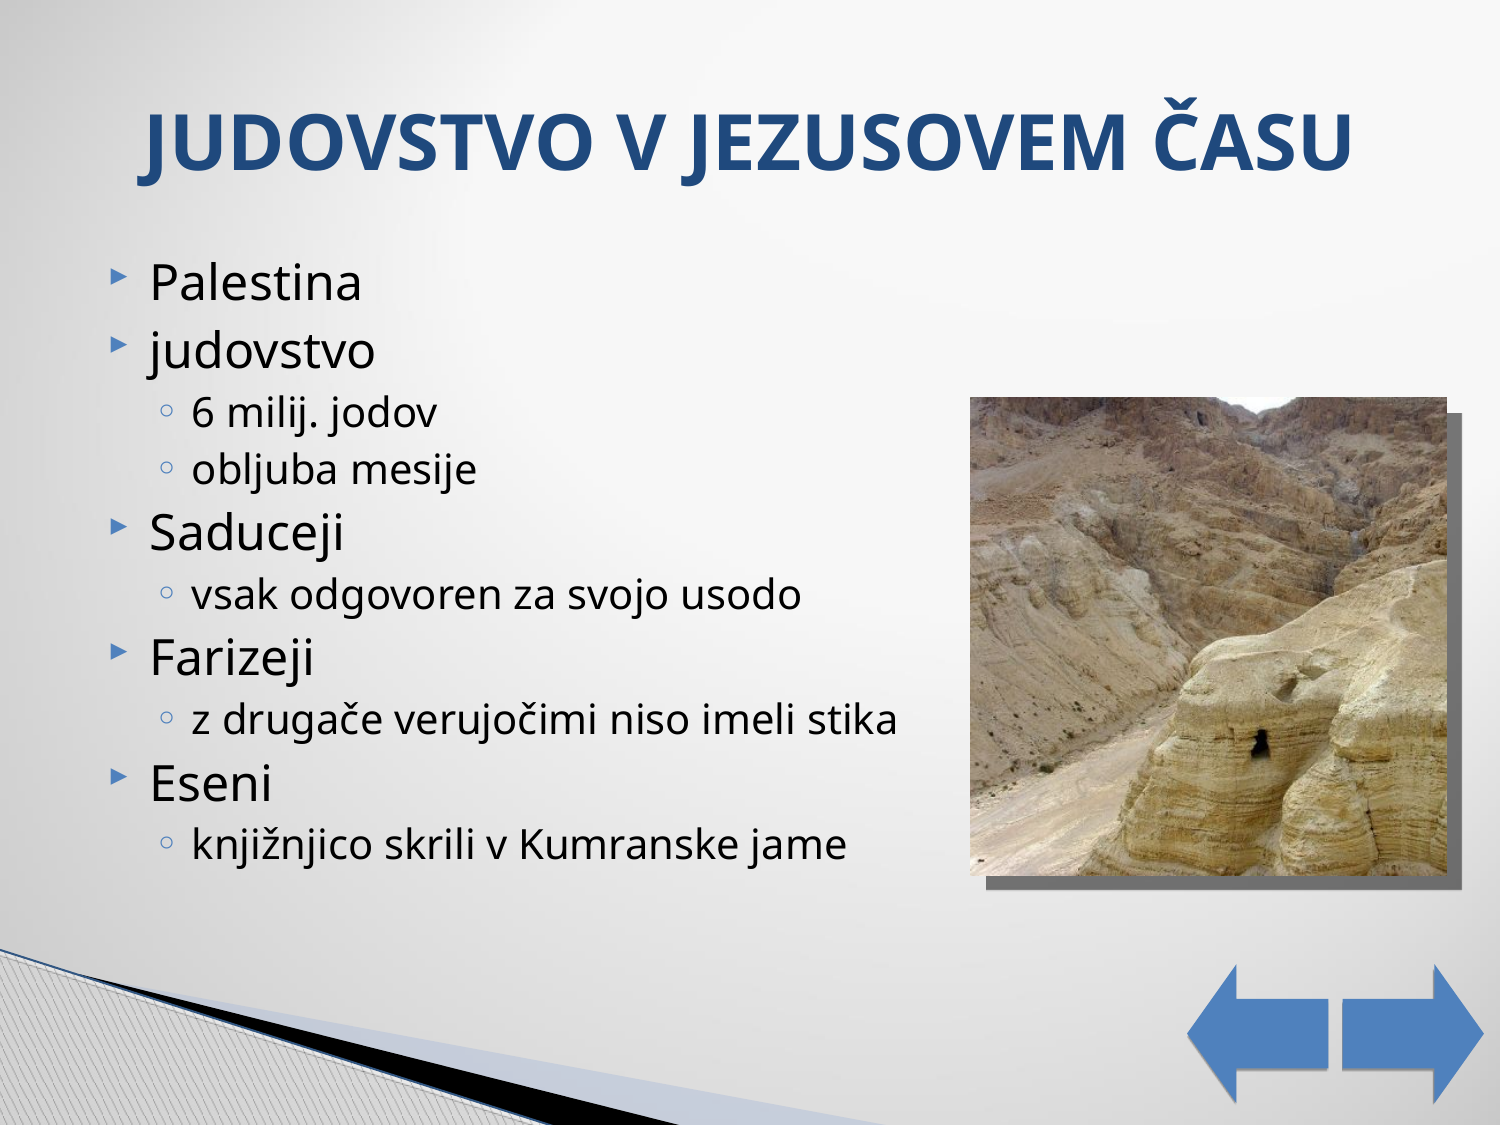

JUDOVSTVO V JEZUSOVEM ČASU
# Palestina
judovstvo
6 milij. jodov
obljuba mesije
Saduceji
vsak odgovoren za svojo usodo
Farizeji
z drugače verujočimi niso imeli stika
Eseni
knjižnjico skrili v Kumranske jame